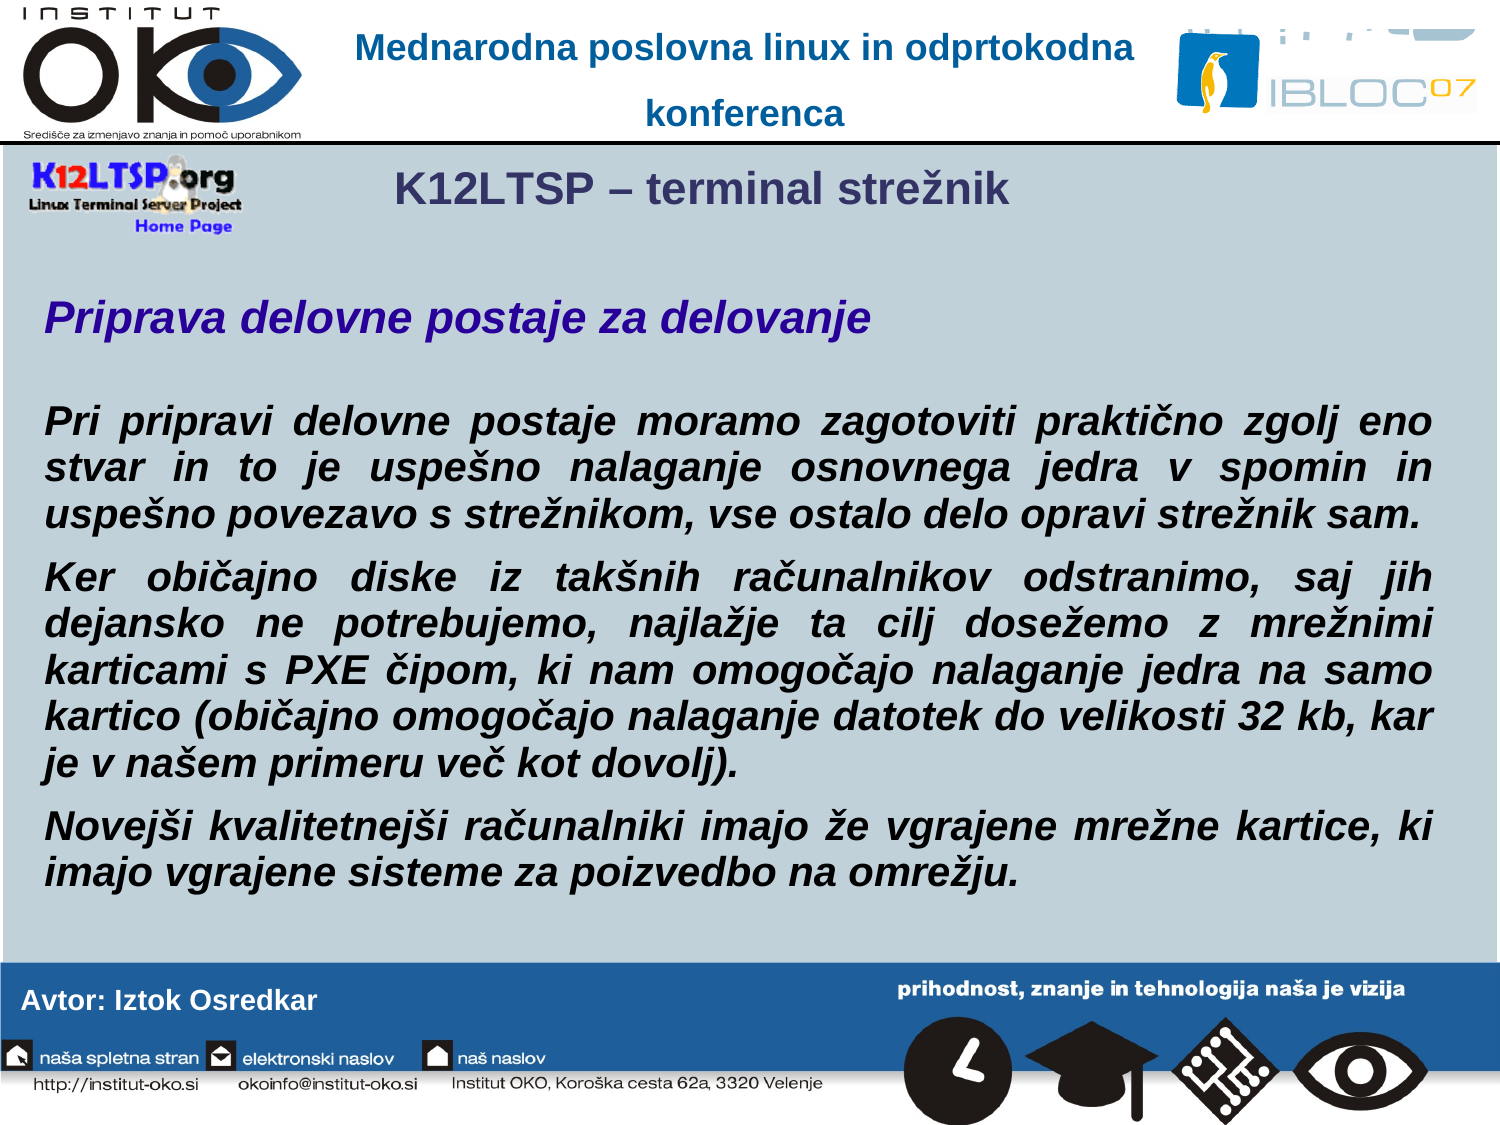

Mednarodna poslovna linux in odprtokodna
konferenca
Avtor: Iztok Osredkar
K12LTSP – terminal strežnik
# Priprava delovne postaje za delovanje
Pri pripravi delovne postaje moramo zagotoviti praktično zgolj eno stvar in to je uspešno nalaganje osnovnega jedra v spomin in uspešno povezavo s strežnikom, vse ostalo delo opravi strežnik sam.
Ker običajno diske iz takšnih računalnikov odstranimo, saj jih dejansko ne potrebujemo, najlažje ta cilj dosežemo z mrežnimi karticami s PXE čipom, ki nam omogočajo nalaganje jedra na samo kartico (običajno omogočajo nalaganje datotek do velikosti 32 kb, kar je v našem primeru več kot dovolj).
Novejši kvalitetnejši računalniki imajo že vgrajene mrežne kartice, ki imajo vgrajene sisteme za poizvedbo na omrežju.